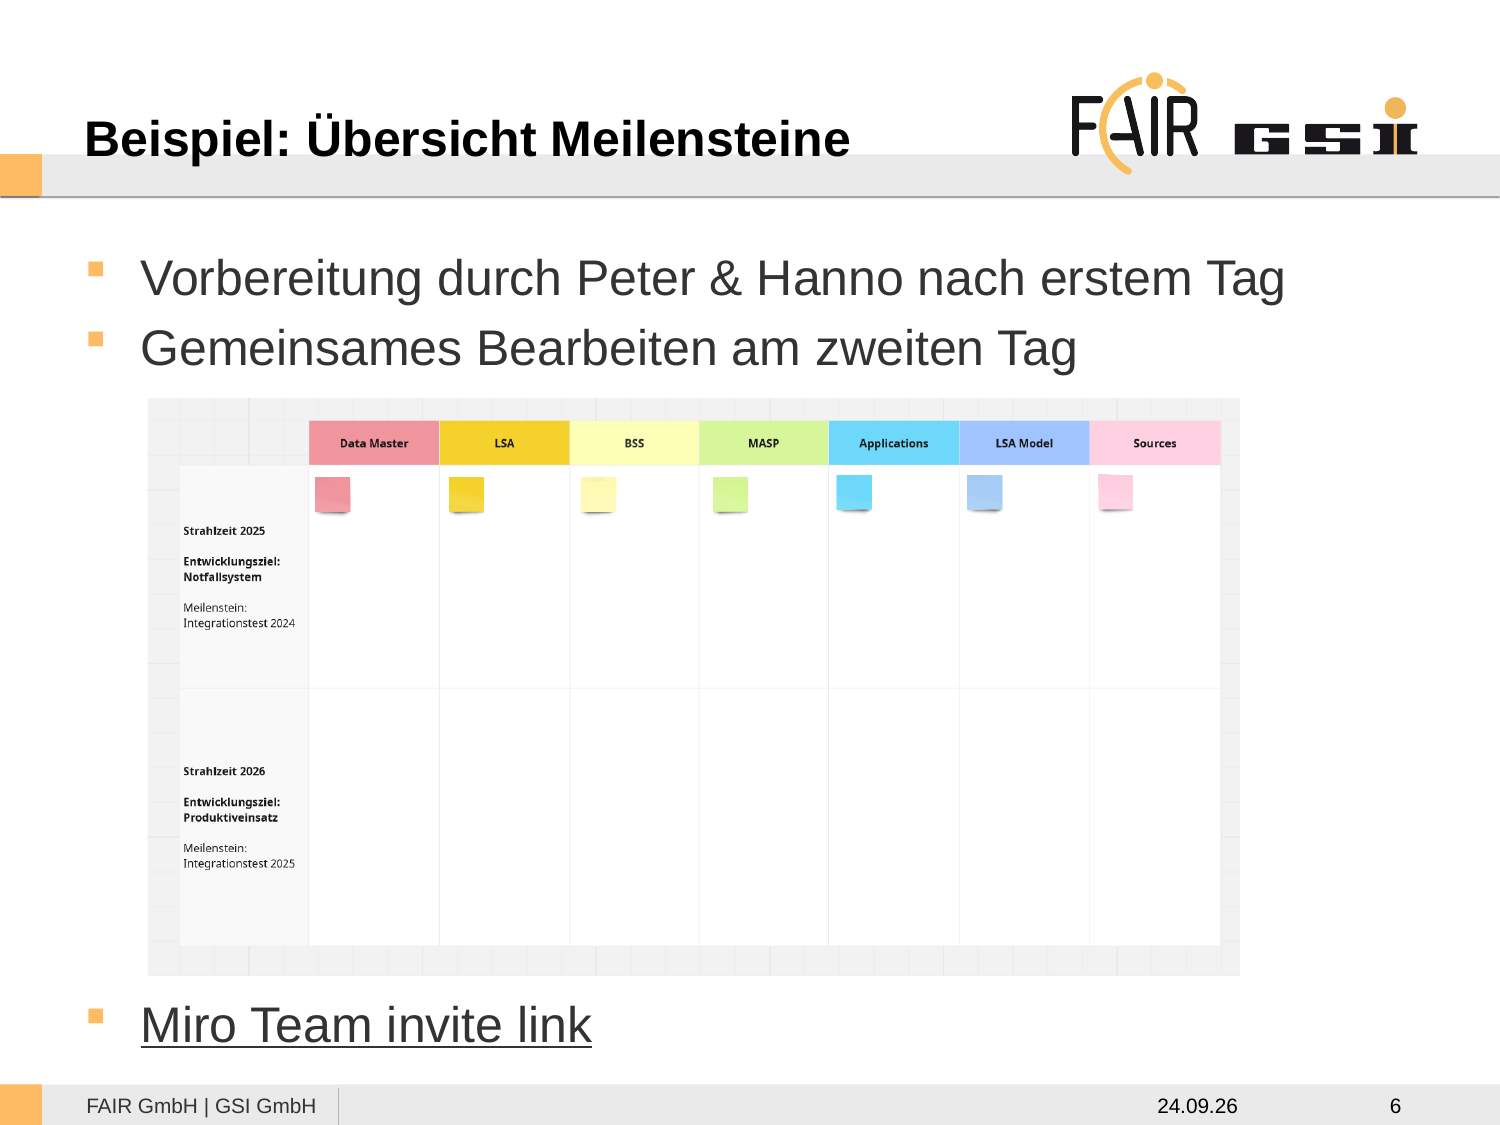

# Beispiel: Übersicht Meilensteine
Vorbereitung durch Peter & Hanno nach erstem Tag
Gemeinsames Bearbeiten am zweiten Tag
Miro Team invite link